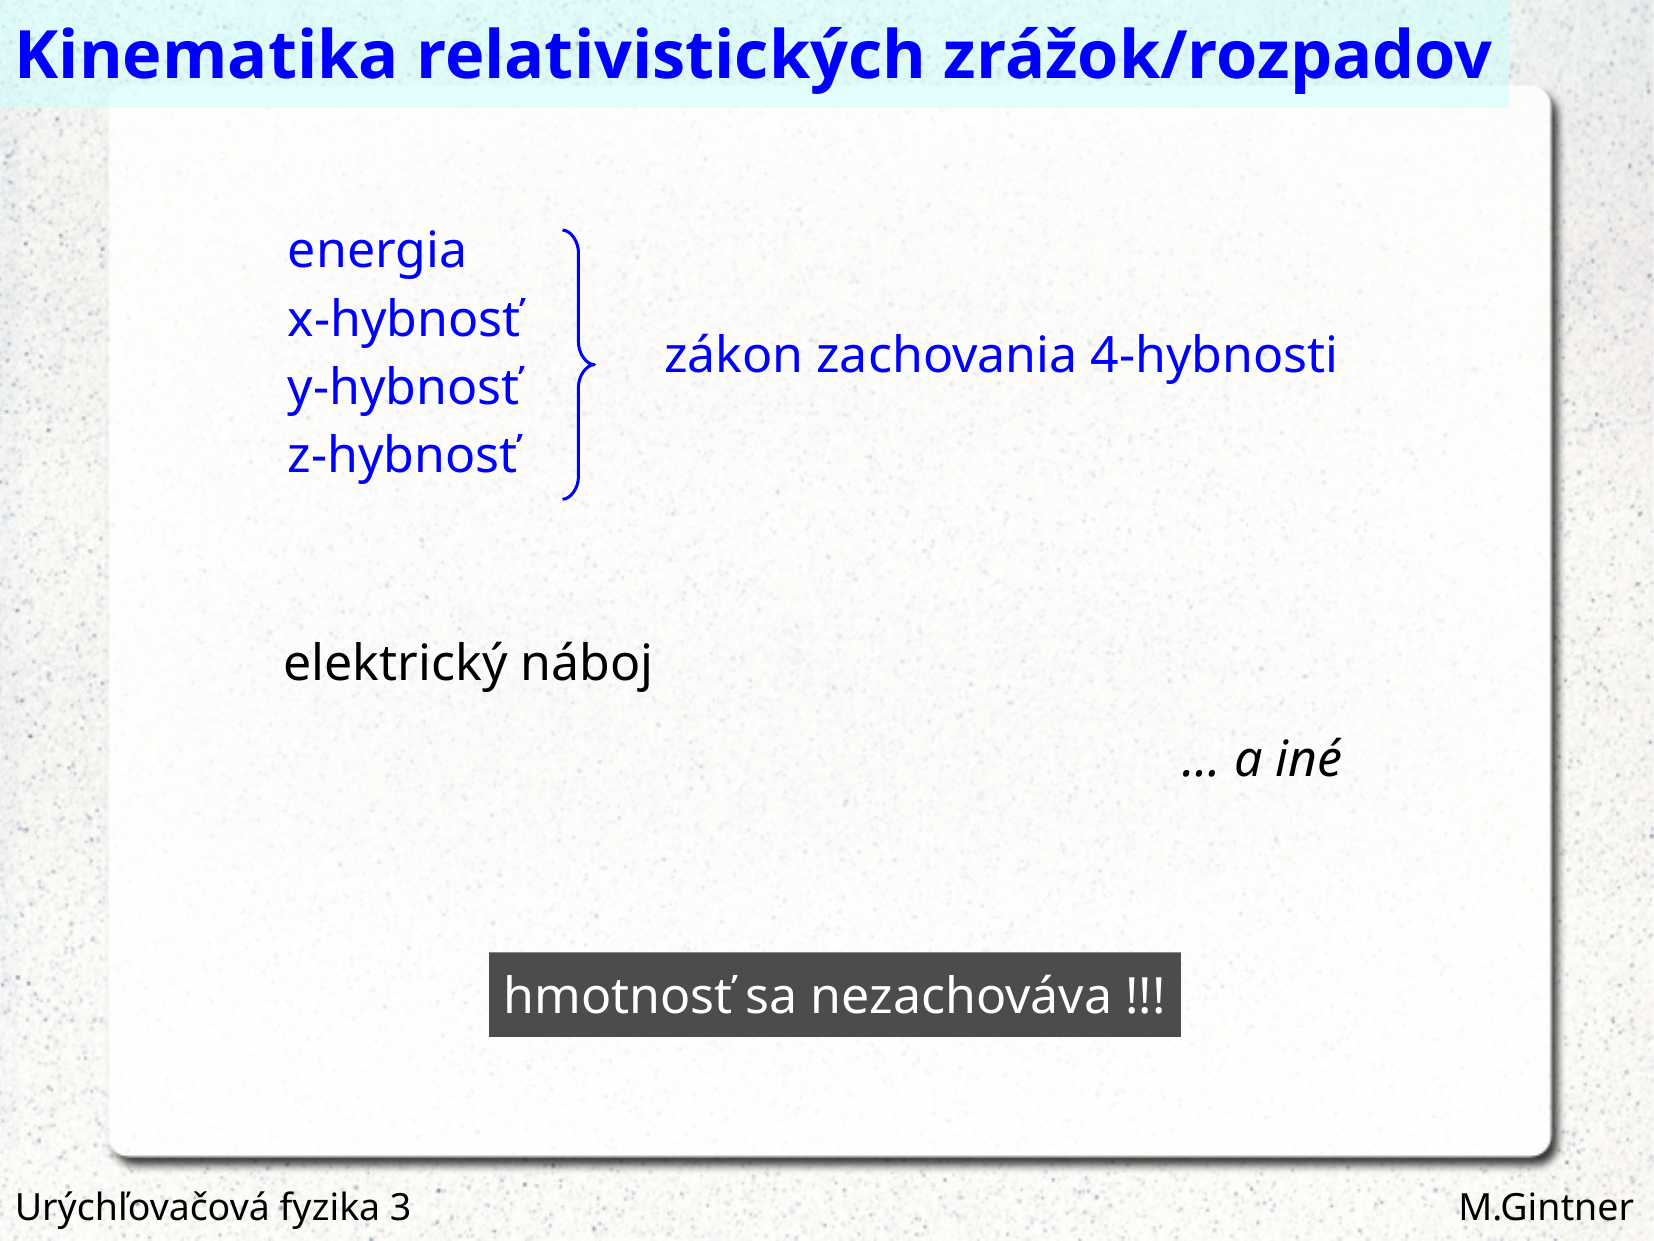

Kinematika relativistických zrážok/rozpadov
energia
x-hybnosť
y-hybnosť
z-hybnosť
zákon zachovania 4-hybnosti
elektrický náboj
… a iné
hmotnosť sa nezachováva !!!
Urýchľovačová fyzika 3
M.Gintner